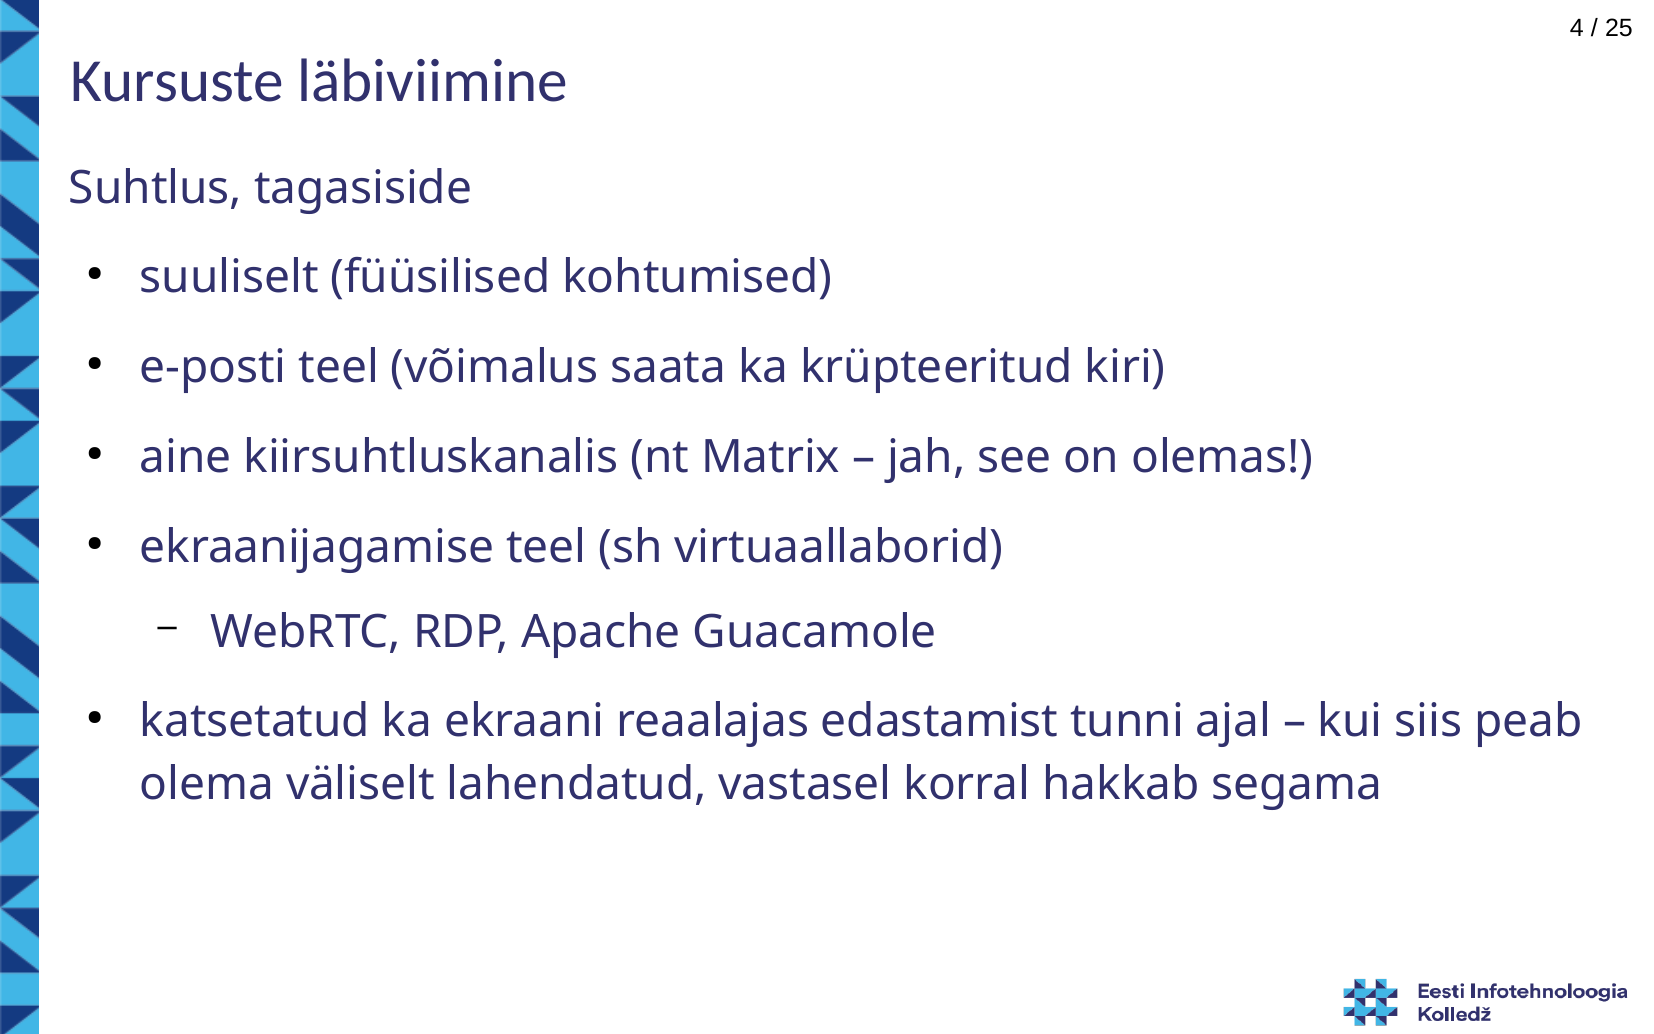

# Kursuste läbiviimine
Suhtlus, tagasiside
suuliselt (füüsilised kohtumised)
e-posti teel (võimalus saata ka krüpteeritud kiri)
aine kiirsuhtluskanalis (nt Matrix – jah, see on olemas!)
ekraanijagamise teel (sh virtuaallaborid)
WebRTC, RDP, Apache Guacamole
katsetatud ka ekraani reaalajas edastamist tunni ajal – kui siis peab olema väliselt lahendatud, vastasel korral hakkab segama